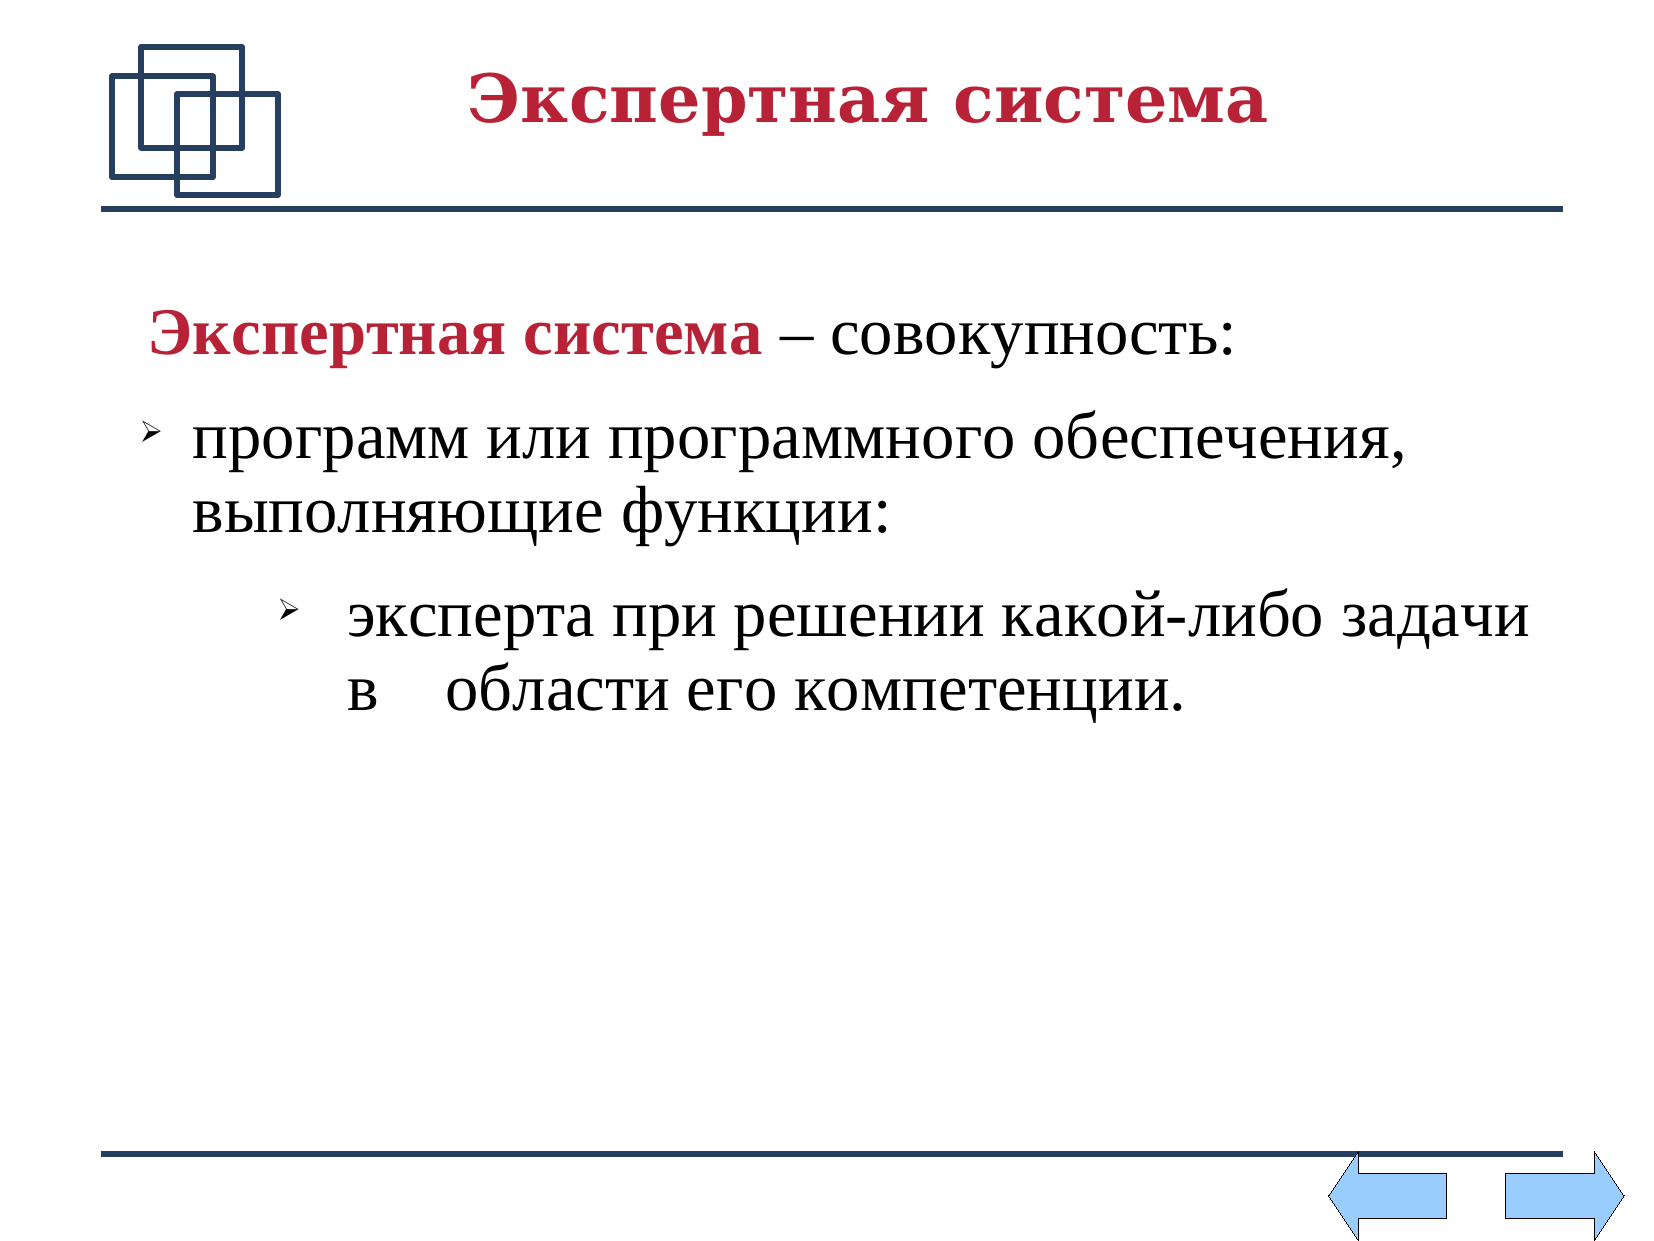

Экспертная система
# Экспертная система – совокупность:
программ или программного обеспечения, выполняющие функции:
 эксперта при решении какой-либо задачи в области его компетенции.